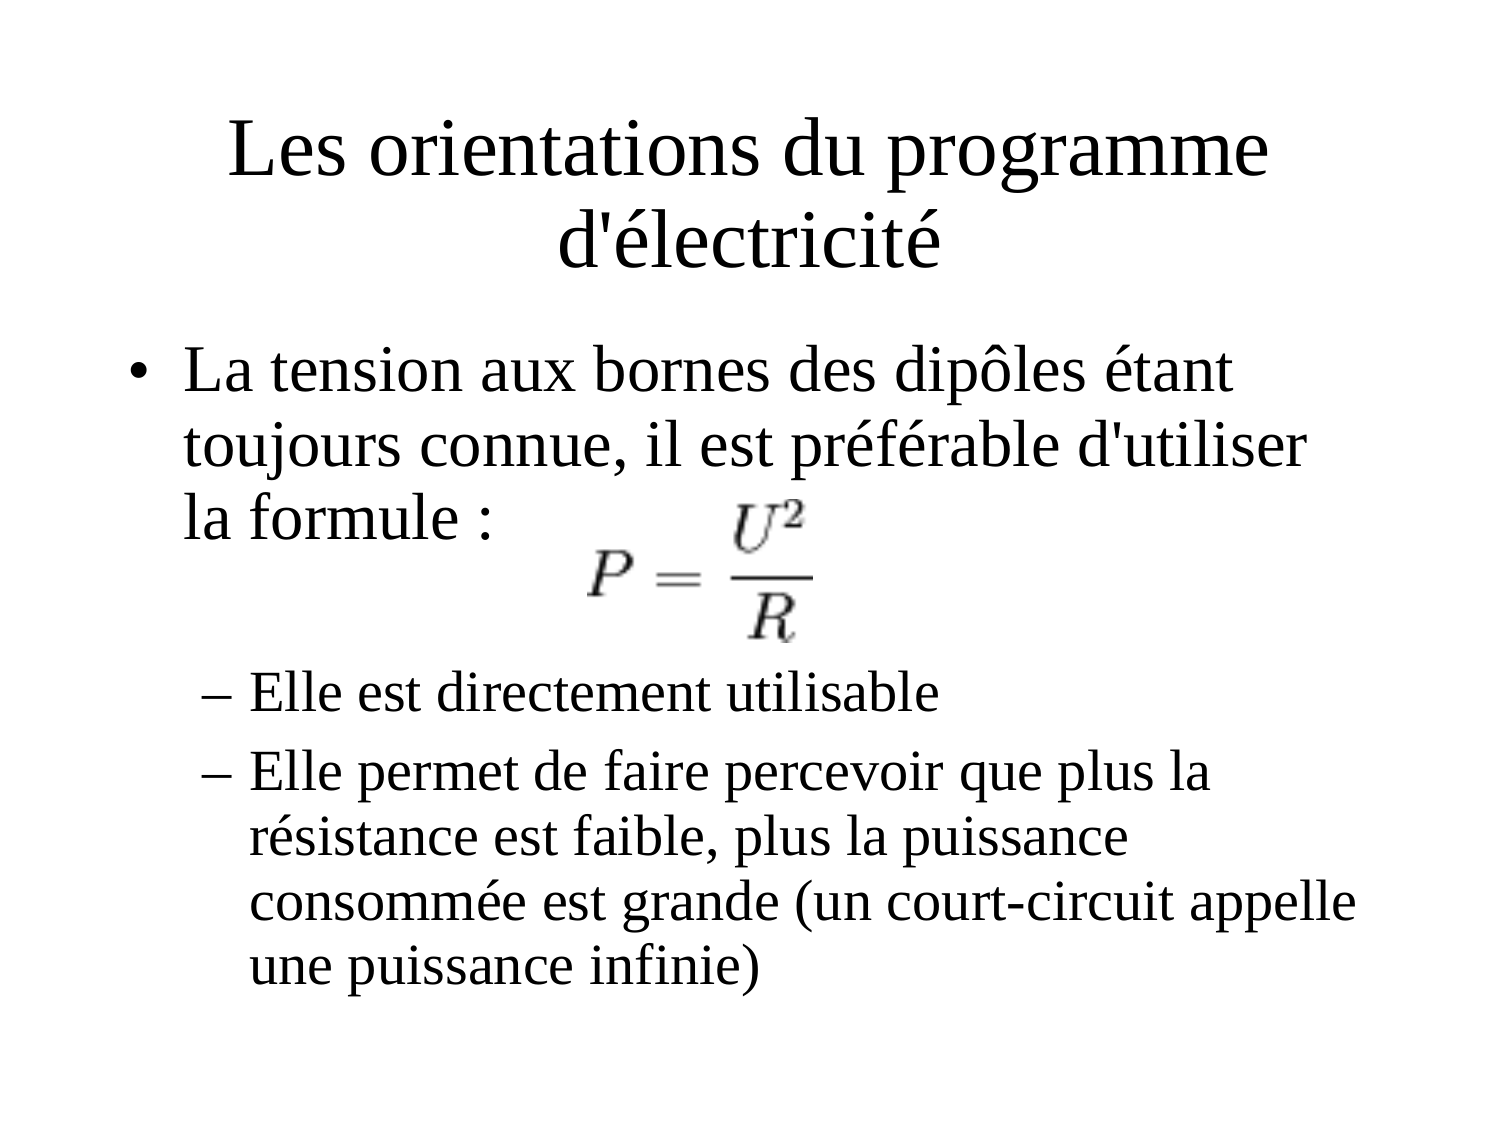

# Les orientations du programme d'électricité
La tension aux bornes des dipôles étant toujours connue, il est préférable d'utiliser la formule :
Elle est directement utilisable
Elle permet de faire percevoir que plus la résistance est faible, plus la puissance consommée est grande (un court-circuit appelle une puissance infinie)